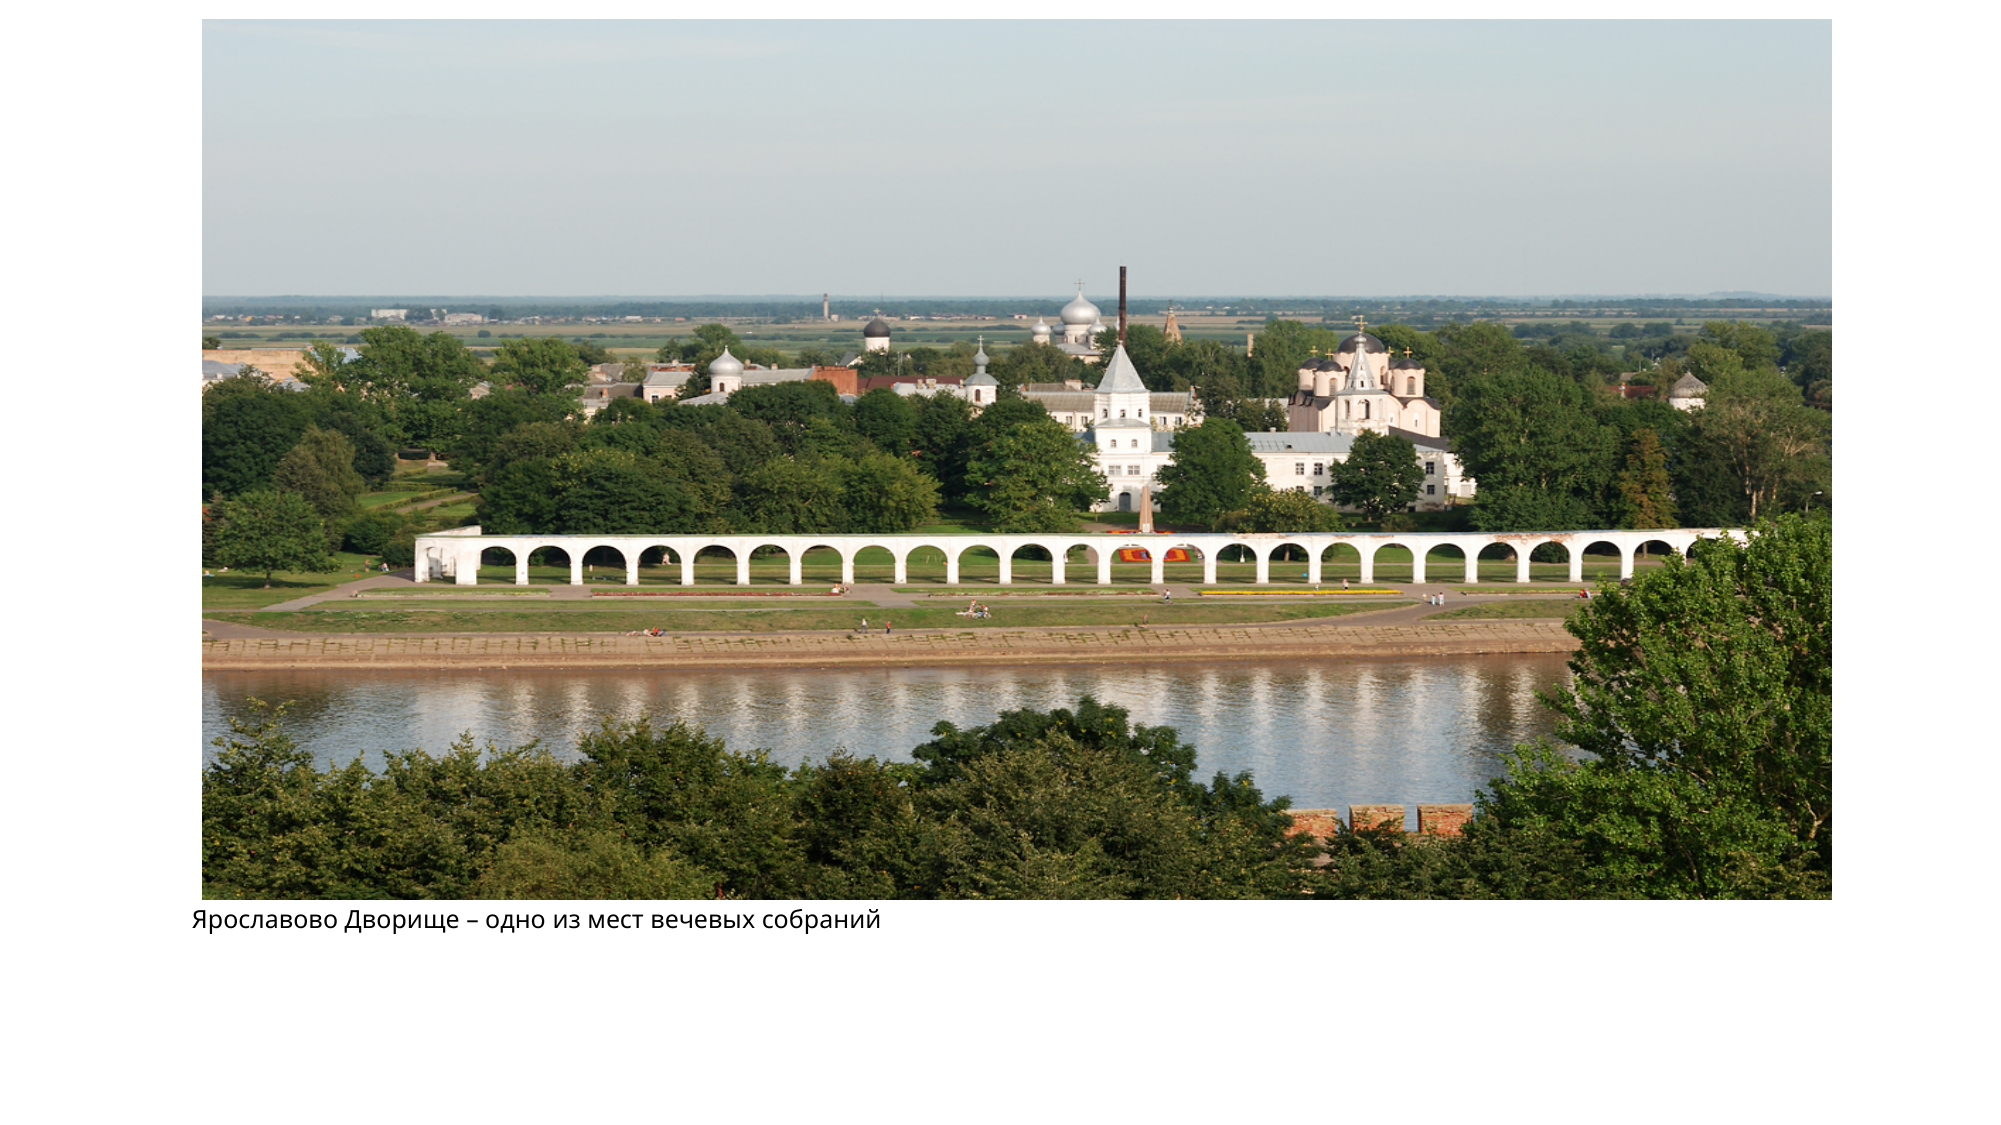

# Ярославово Дворище – одно из мест вечевых собраний